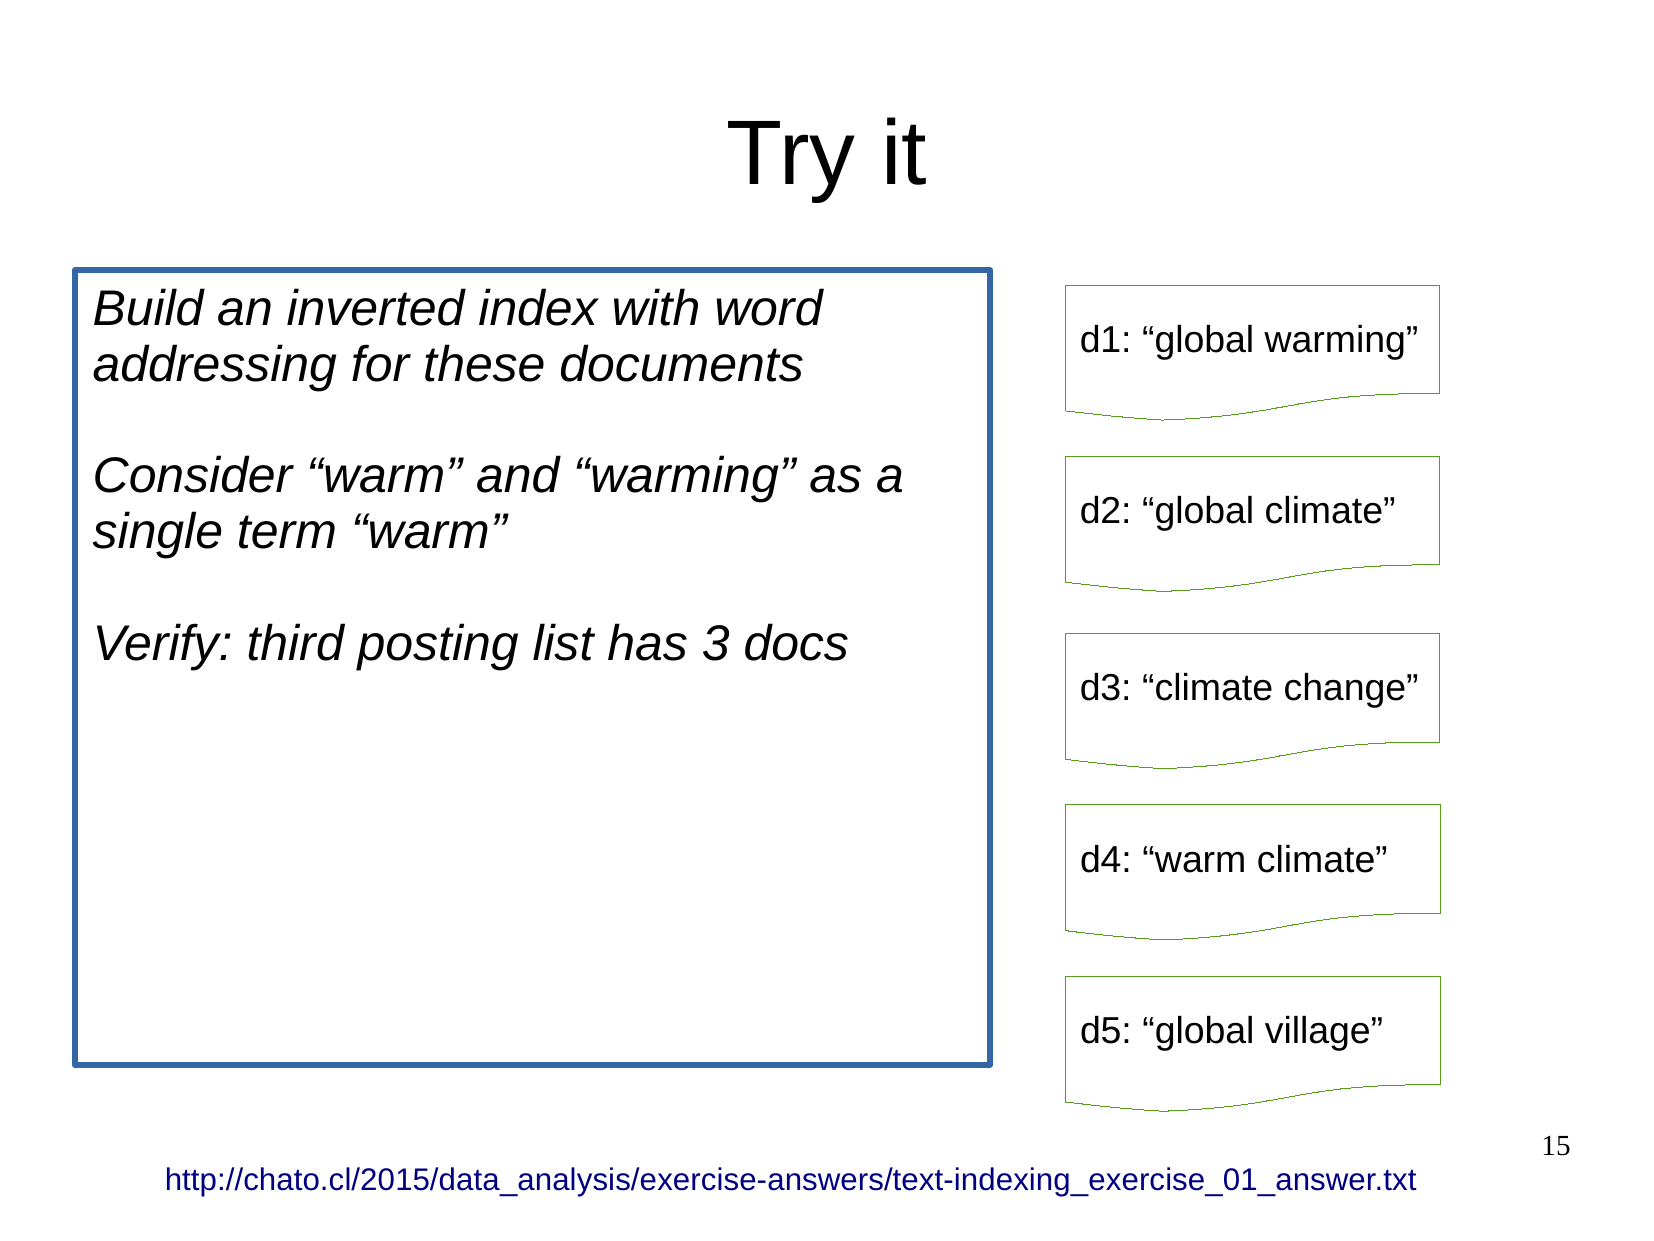

# Try it
Build an inverted index with word addressing for these documents
Consider “warm” and “warming” as a single term “warm”
Verify: third posting list has 3 docs
d1: “global warming”
d2: “global climate”
d3: “climate change”
d4: “warm climate”
d5: “global village”
15
http://chato.cl/2015/data_analysis/exercise-answers/text-indexing_exercise_01_answer.txt